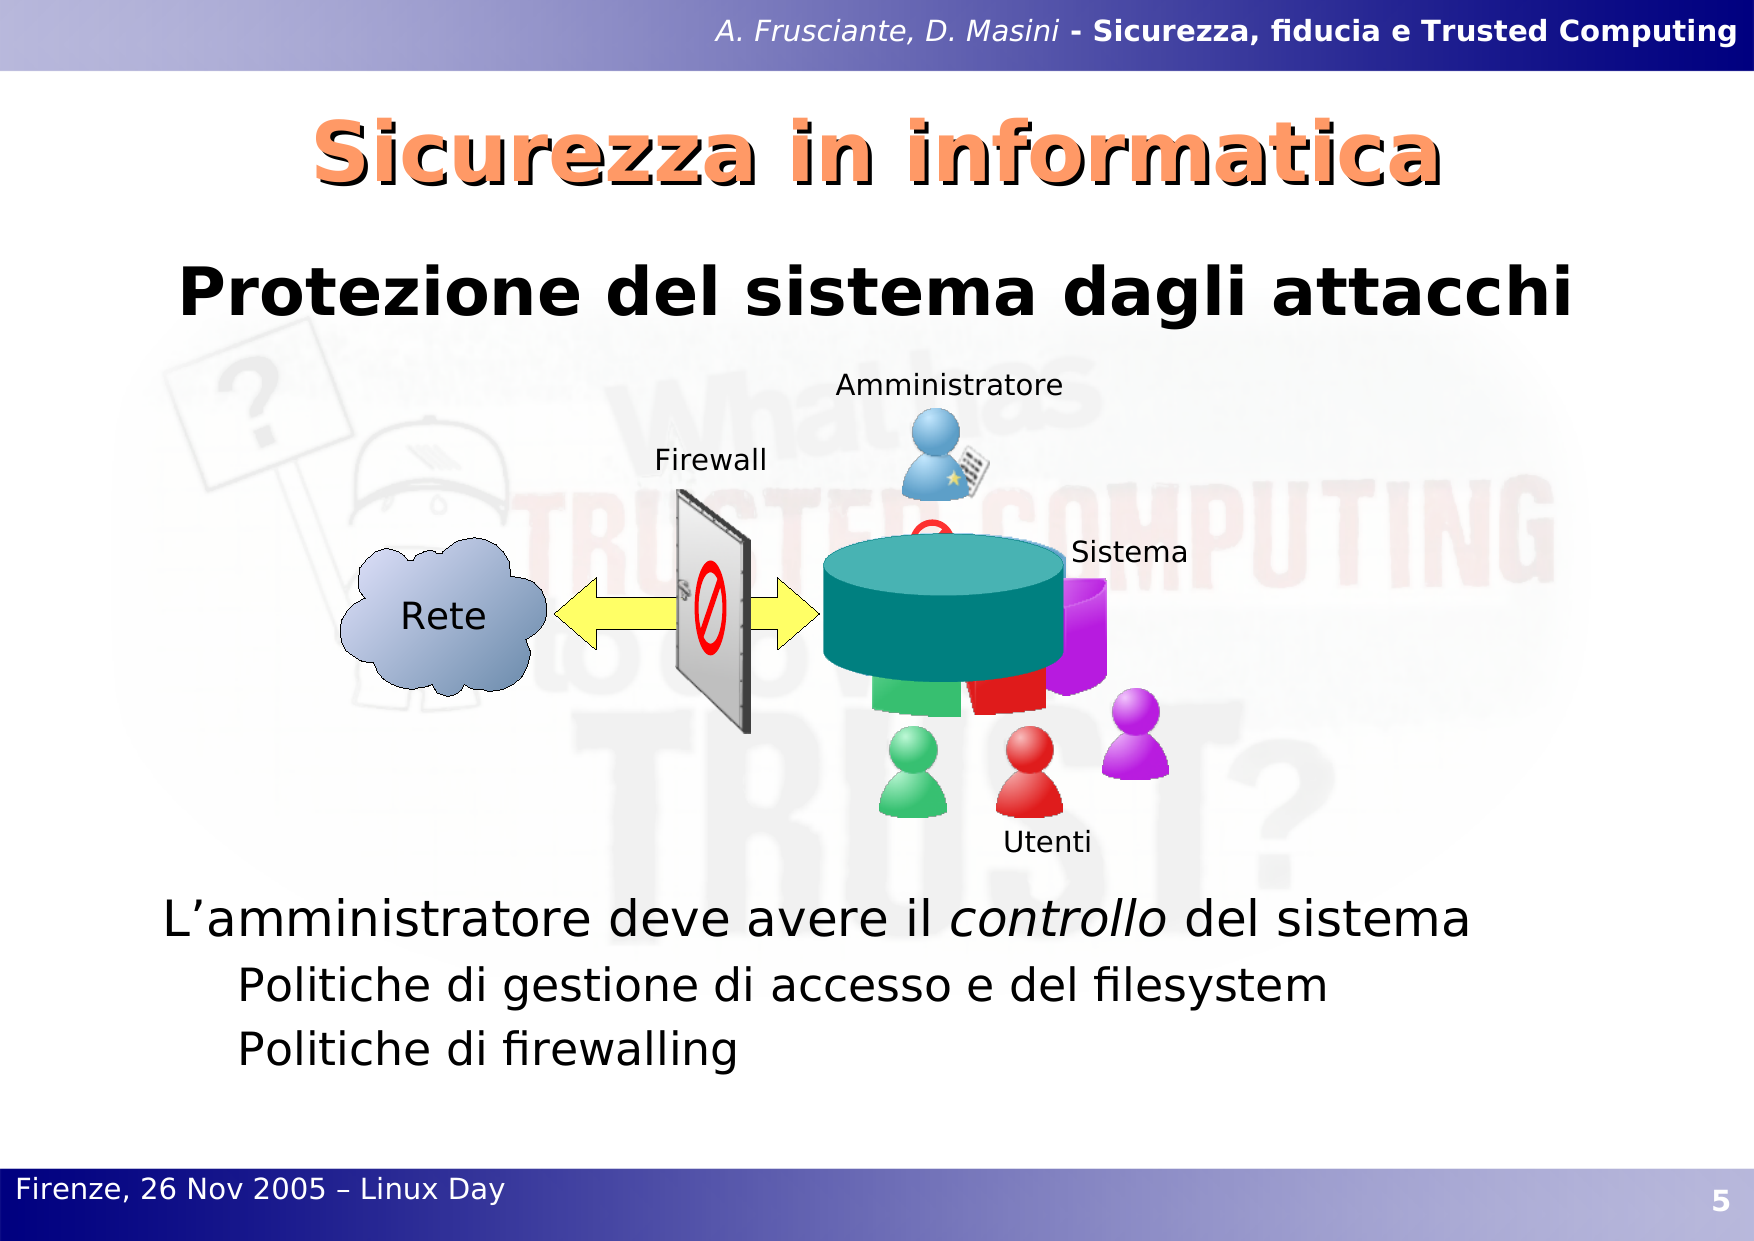

A. Frusciante, D. Masini - Sicurezza, fiducia e Trusted Computing
# Sicurezza in informatica
Protezione del sistema dagli attacchi
L’amministratore deve avere il controllo del sistema
Politiche di gestione di accesso e del filesystem
Politiche di firewalling
Amministratore
Firewall
Sistema
Rete
Utenti
Firenze, 26 Nov 2005 – Linux Day